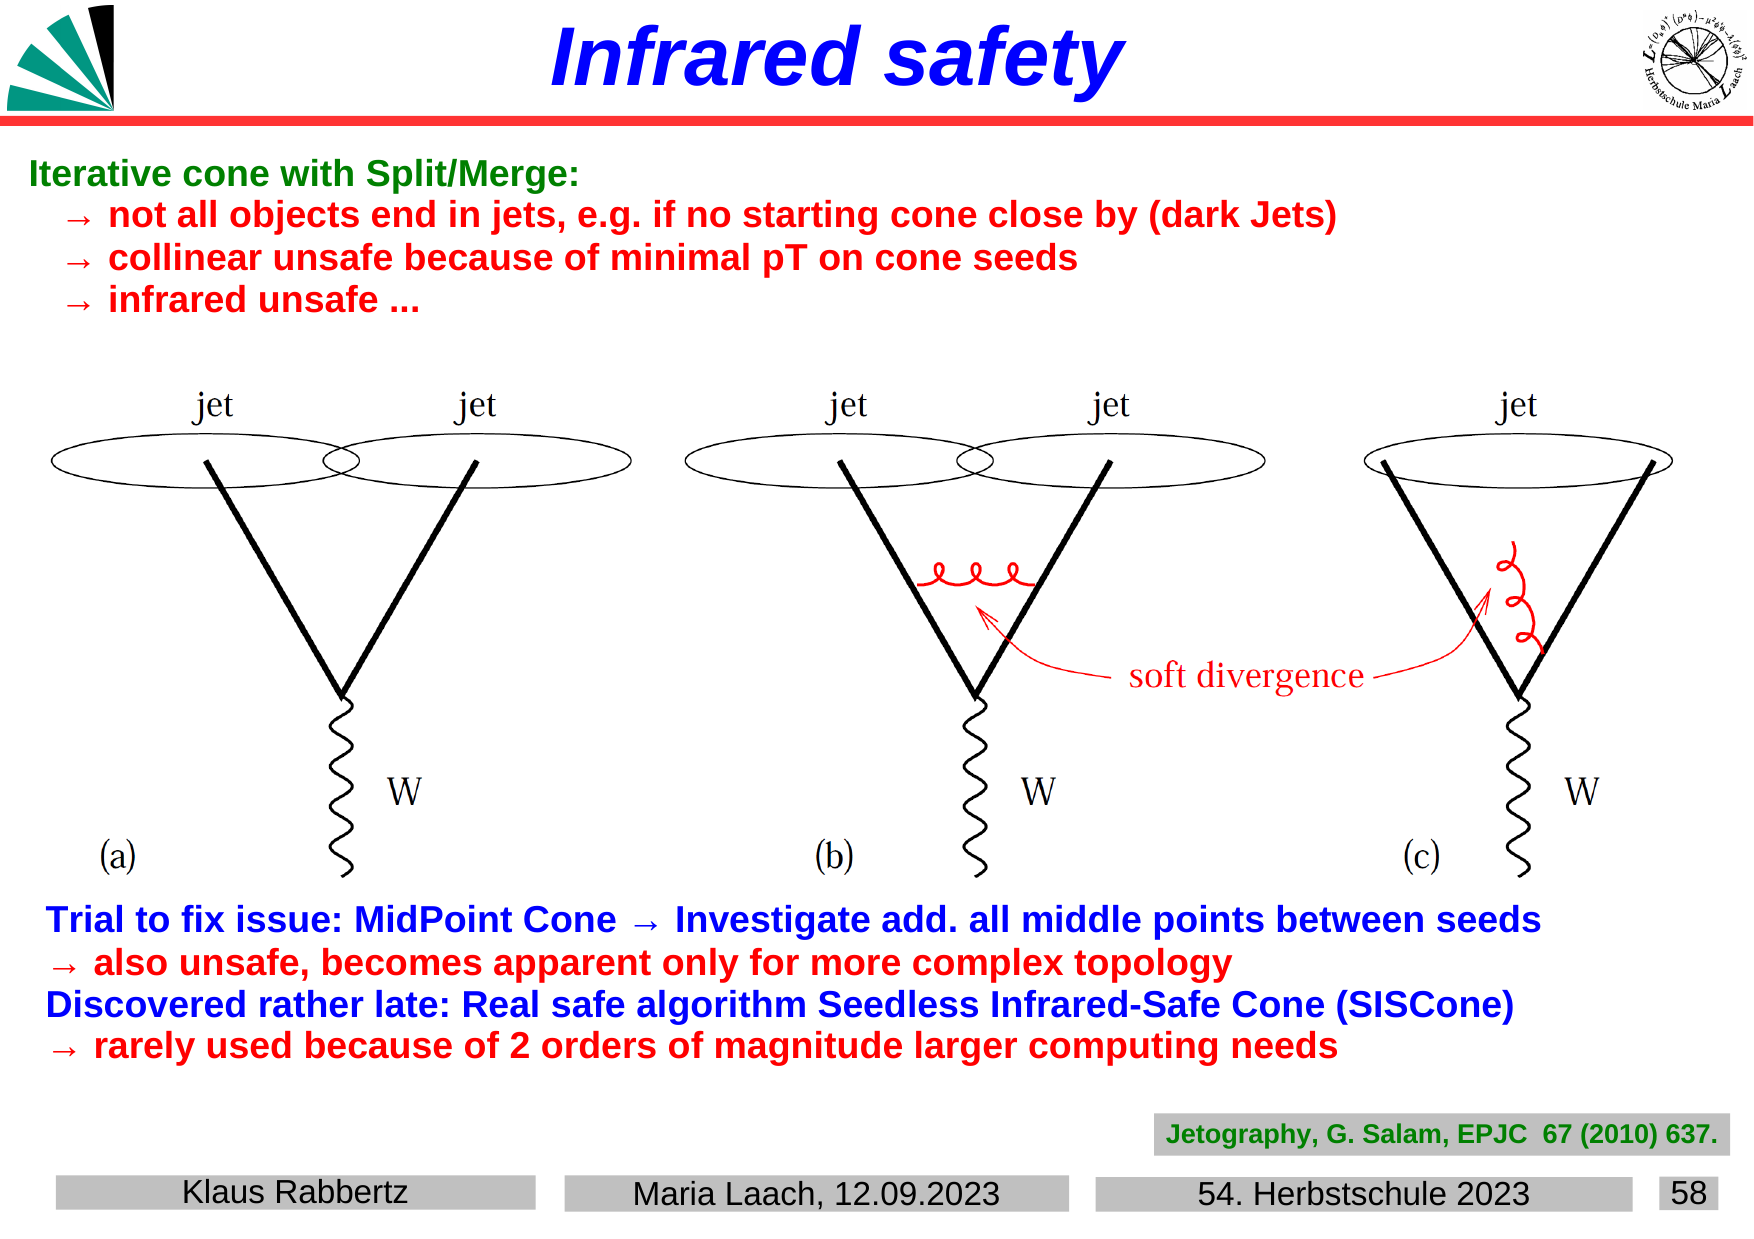

# Infrared safety
Iterative cone with Split/Merge:
 → not all objects end in jets, e.g. if no starting cone close by (dark Jets)
 → collinear unsafe because of minimal pT on cone seeds
 → infrared unsafe ...
Trial to fix issue: MidPoint Cone → Investigate add. all middle points between seeds
→ also unsafe, becomes apparent only for more complex topology
Discovered rather late: Real safe algorithm Seedless Infrared-Safe Cone (SISCone)
→ rarely used because of 2 orders of magnitude larger computing needs
Jetography, G. Salam, EPJC 67 (2010) 637.